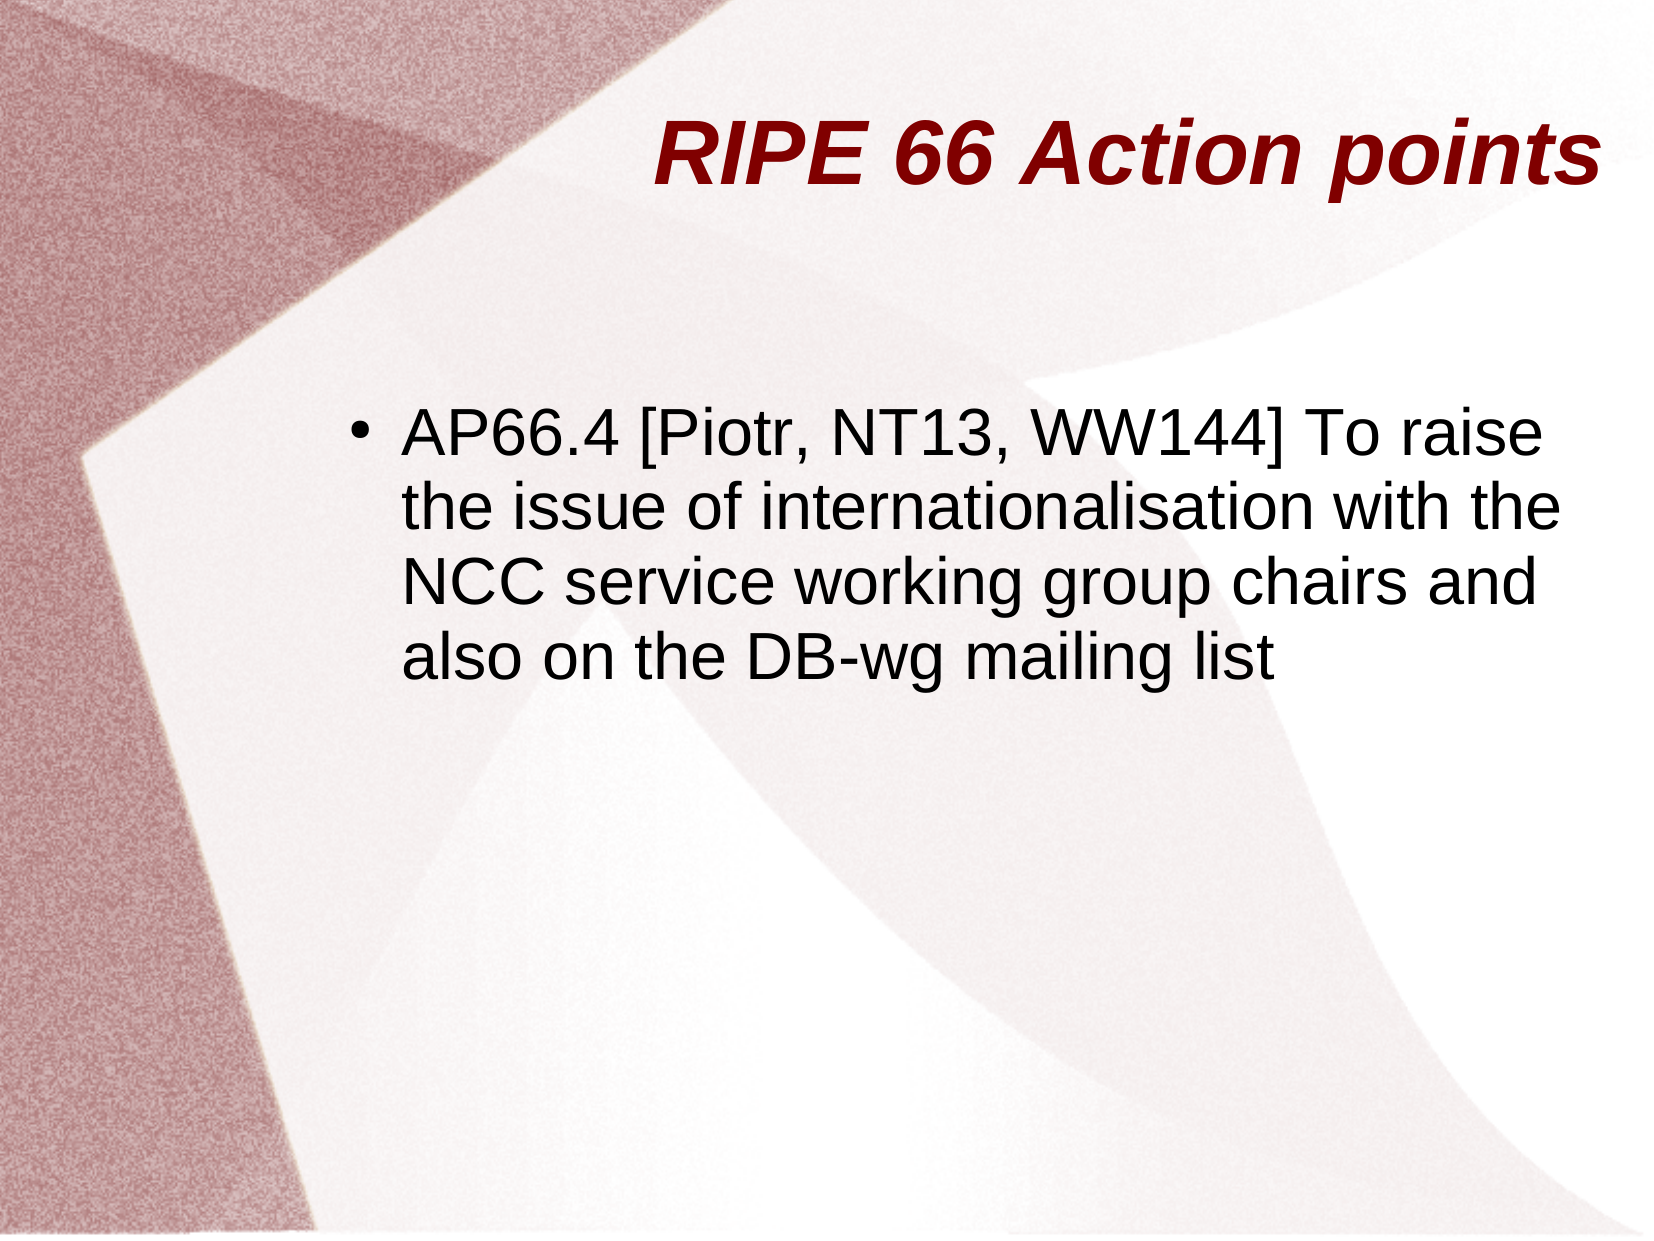

# RIPE 66 Action points
AP66.4 [Piotr, NT13, WW144] To raise the issue of internationalisation with the NCC service working group chairs and also on the DB-wg mailing list